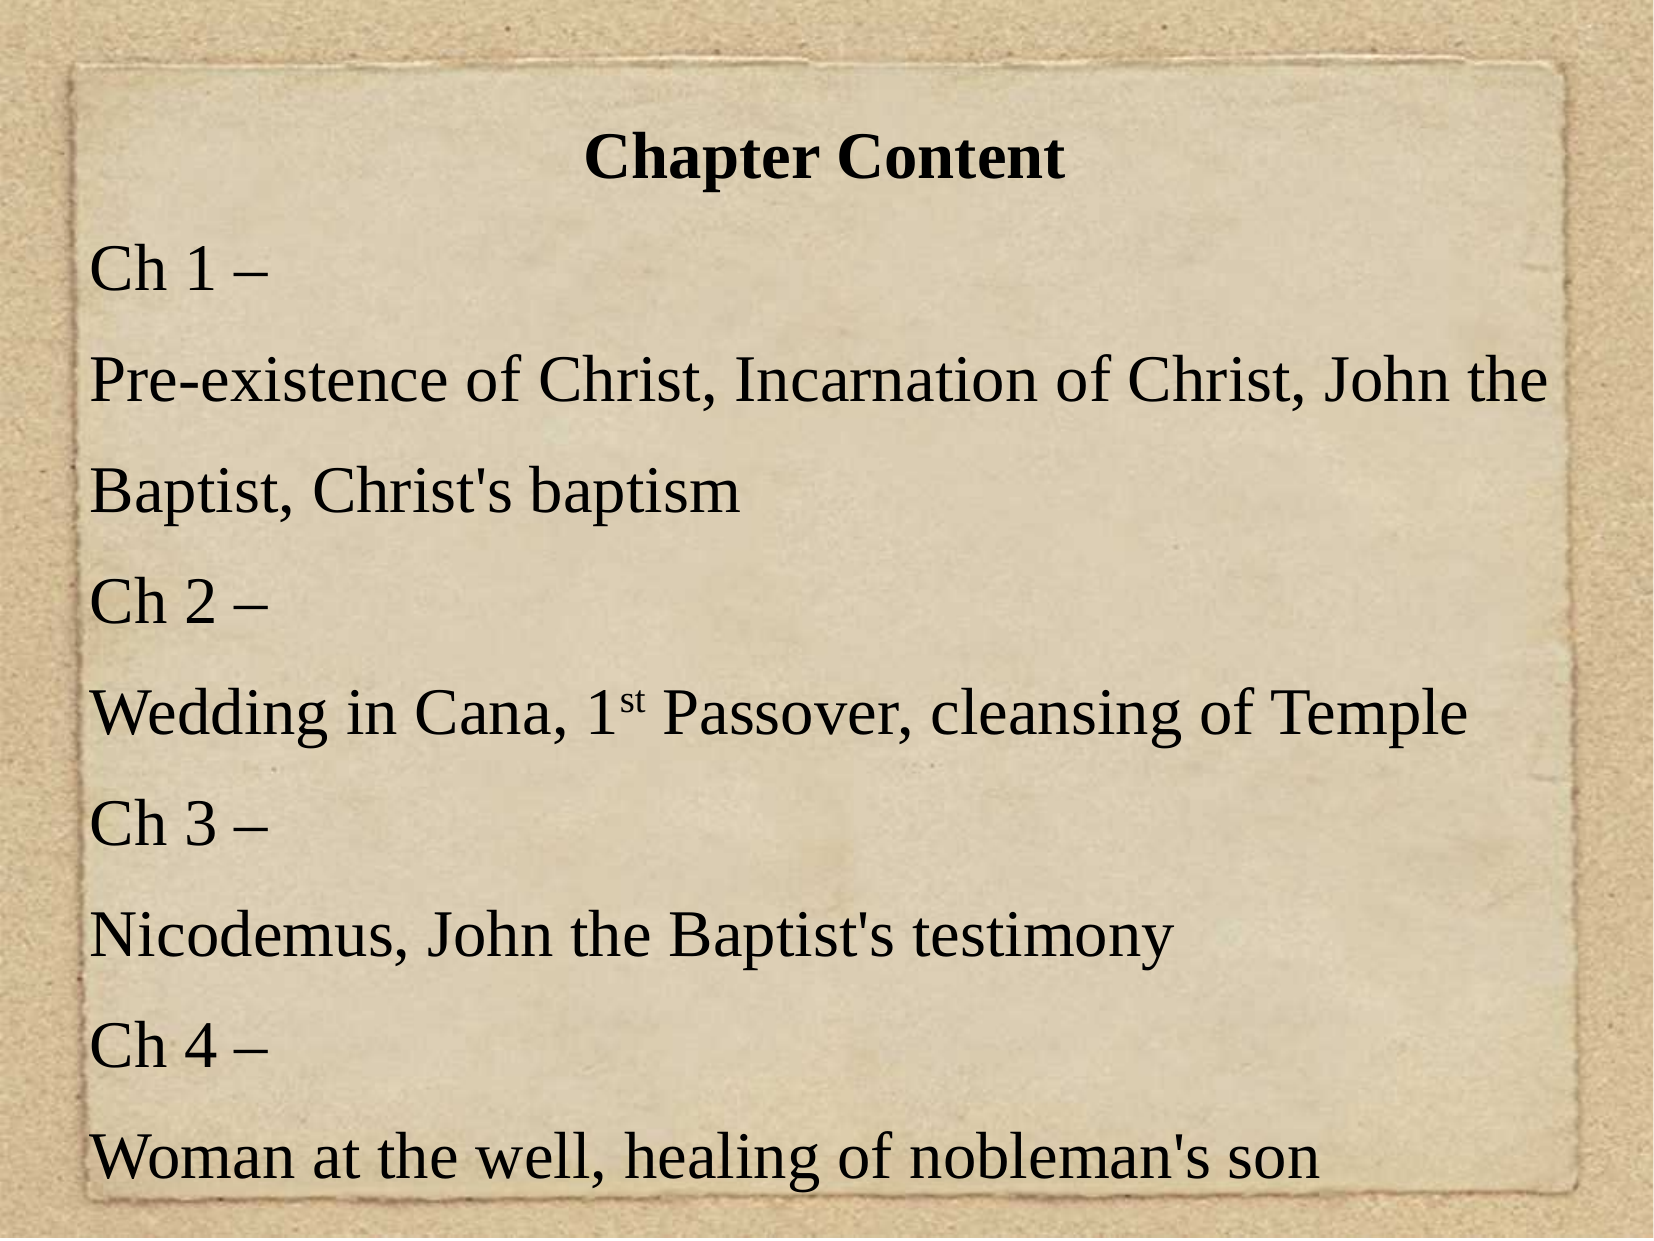

Chapter Content
Ch 1 –
Pre-existence of Christ, Incarnation of Christ, John the Baptist, Christ's baptism
Ch 2 –
Wedding in Cana, 1st Passover, cleansing of Temple
Ch 3 –
Nicodemus, John the Baptist's testimony
Ch 4 –
Woman at the well, healing of nobleman's son